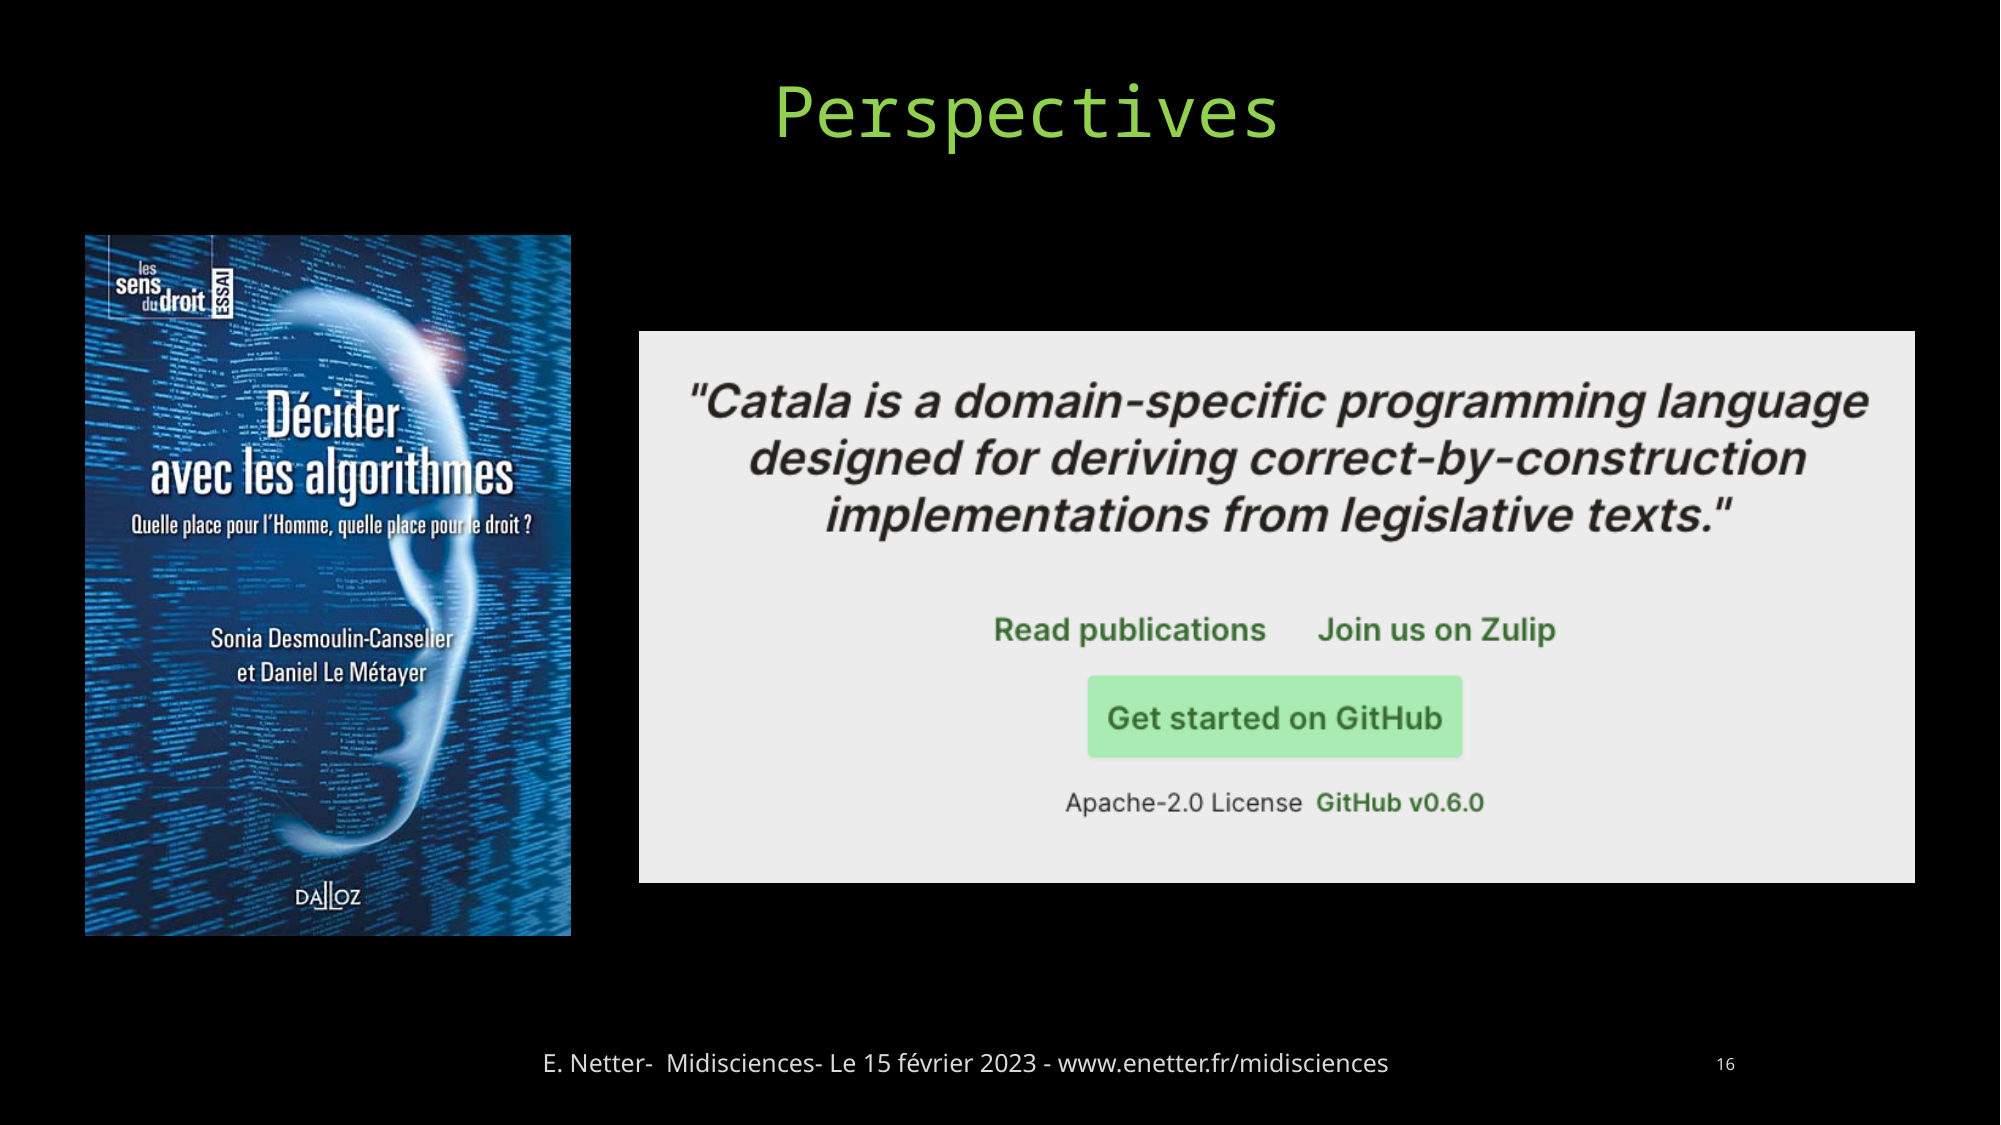

# Perspectives
E. Netter- Midisciences- Le 15 février 2023 - www.enetter.fr/midisciences